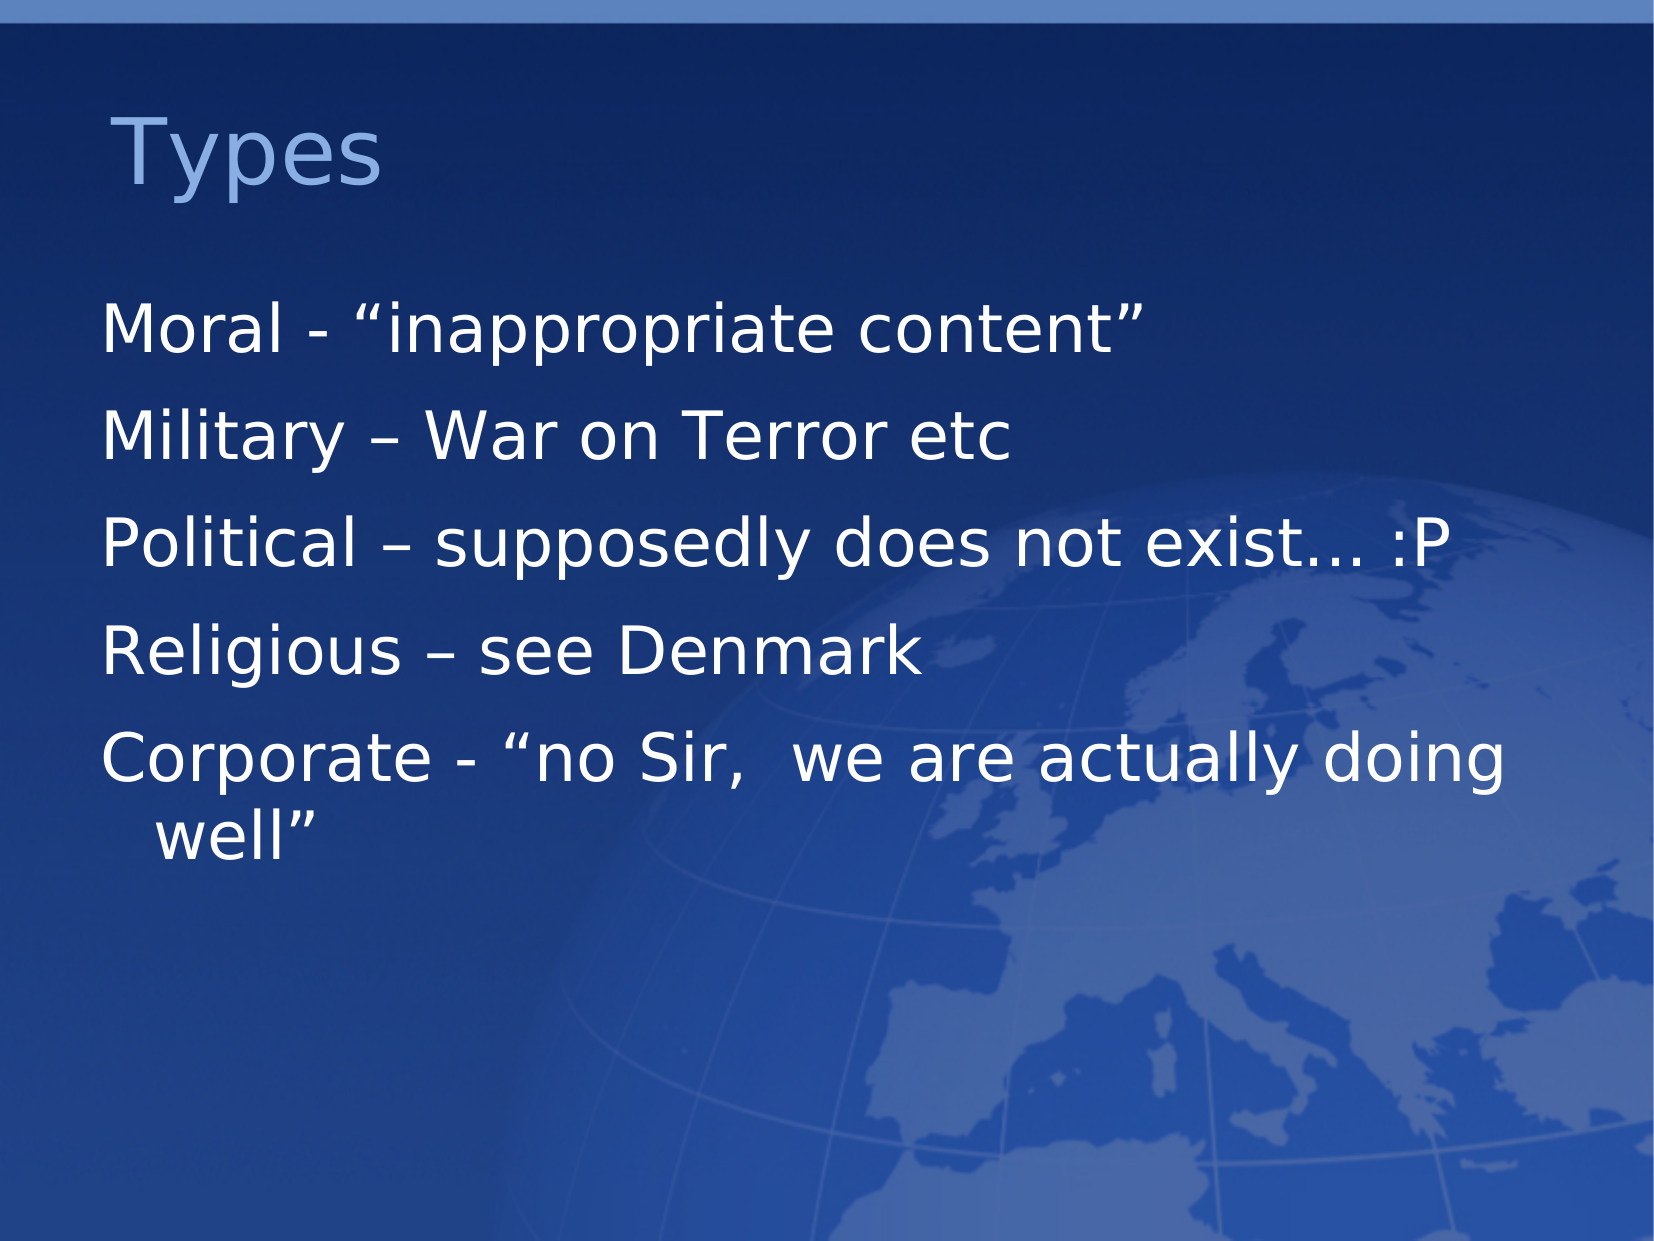

# Types
Moral - “inappropriate content”
Military – War on Terror etc
Political – supposedly does not exist... :P
Religious – see Denmark
Corporate - “no Sir, we are actually doing well”